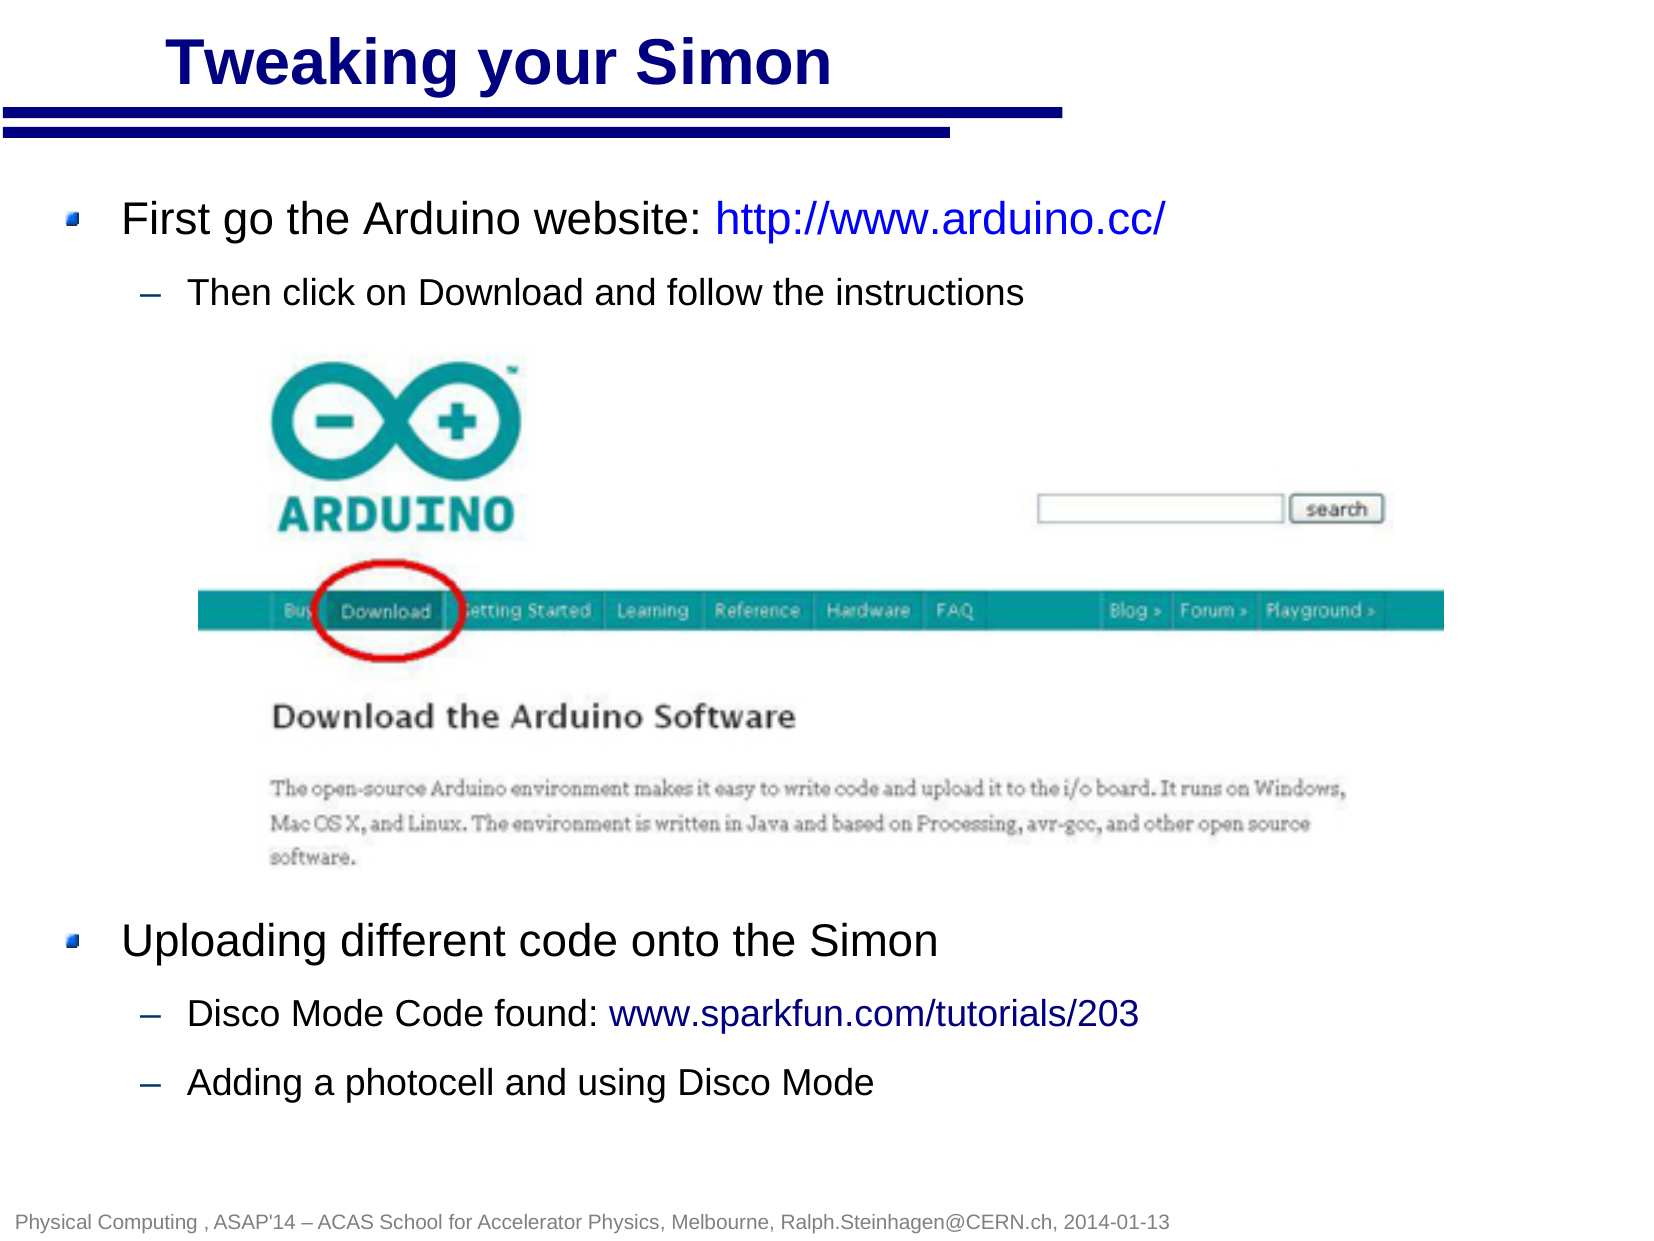

# Tweaking your Simon
First go the Arduino website: http://www.arduino.cc/
Then click on Download and follow the instructions
Uploading different code onto the Simon
Disco Mode Code found: www.sparkfun.com/tutorials/203
Adding a photocell and using Disco Mode